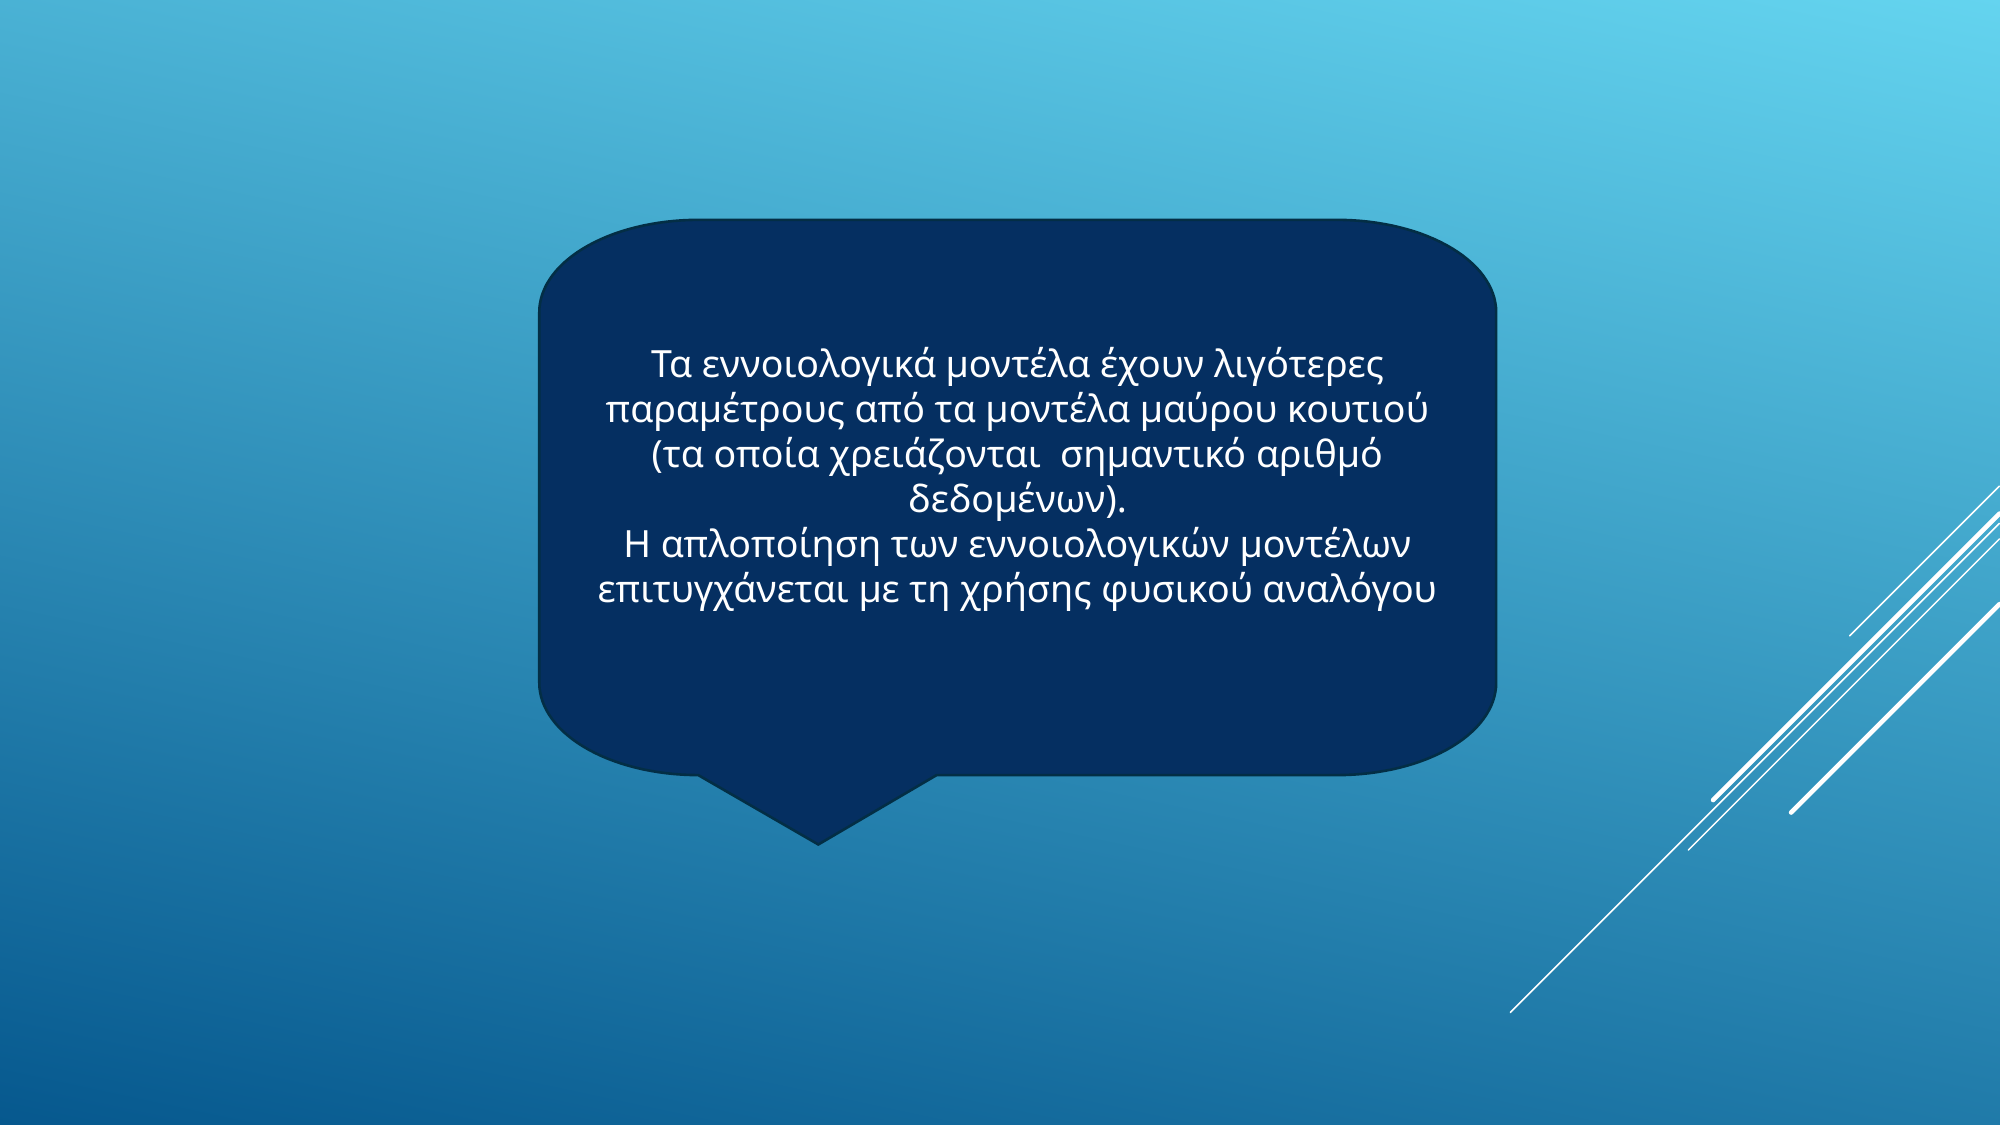

Τα εννοιολογικά μοντέλα έχουν λιγότερες παραμέτρους από τα μοντέλα μαύρου κουτιού (τα οποία χρειάζονται σημαντικό αριθμό δεδομένων).
Η απλοποίηση των εννοιολογικών μοντέλων επιτυγχάνεται με τη χρήσης φυσικού αναλόγου